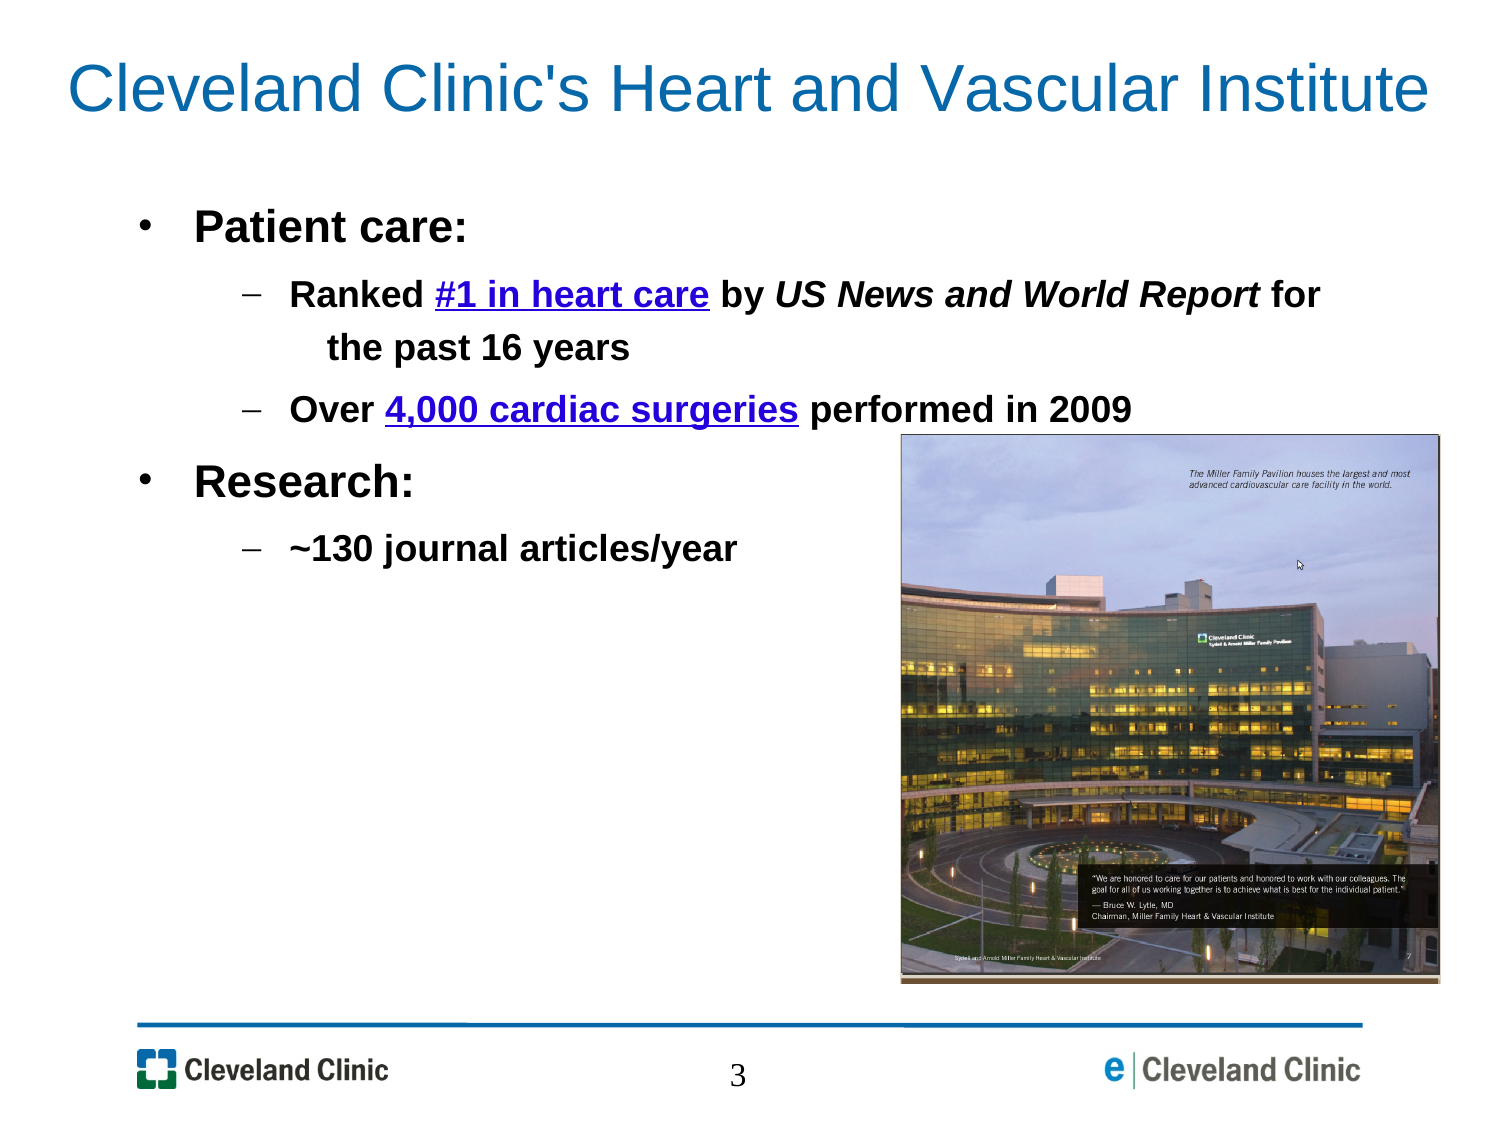

# Cleveland Clinic's Heart and Vascular Institute
Patient care:
Ranked #1 in heart care by US News and World Report for the past 16 years
Over 4,000 cardiac surgeries performed in 2009
Research:
~130 journal articles/year
3